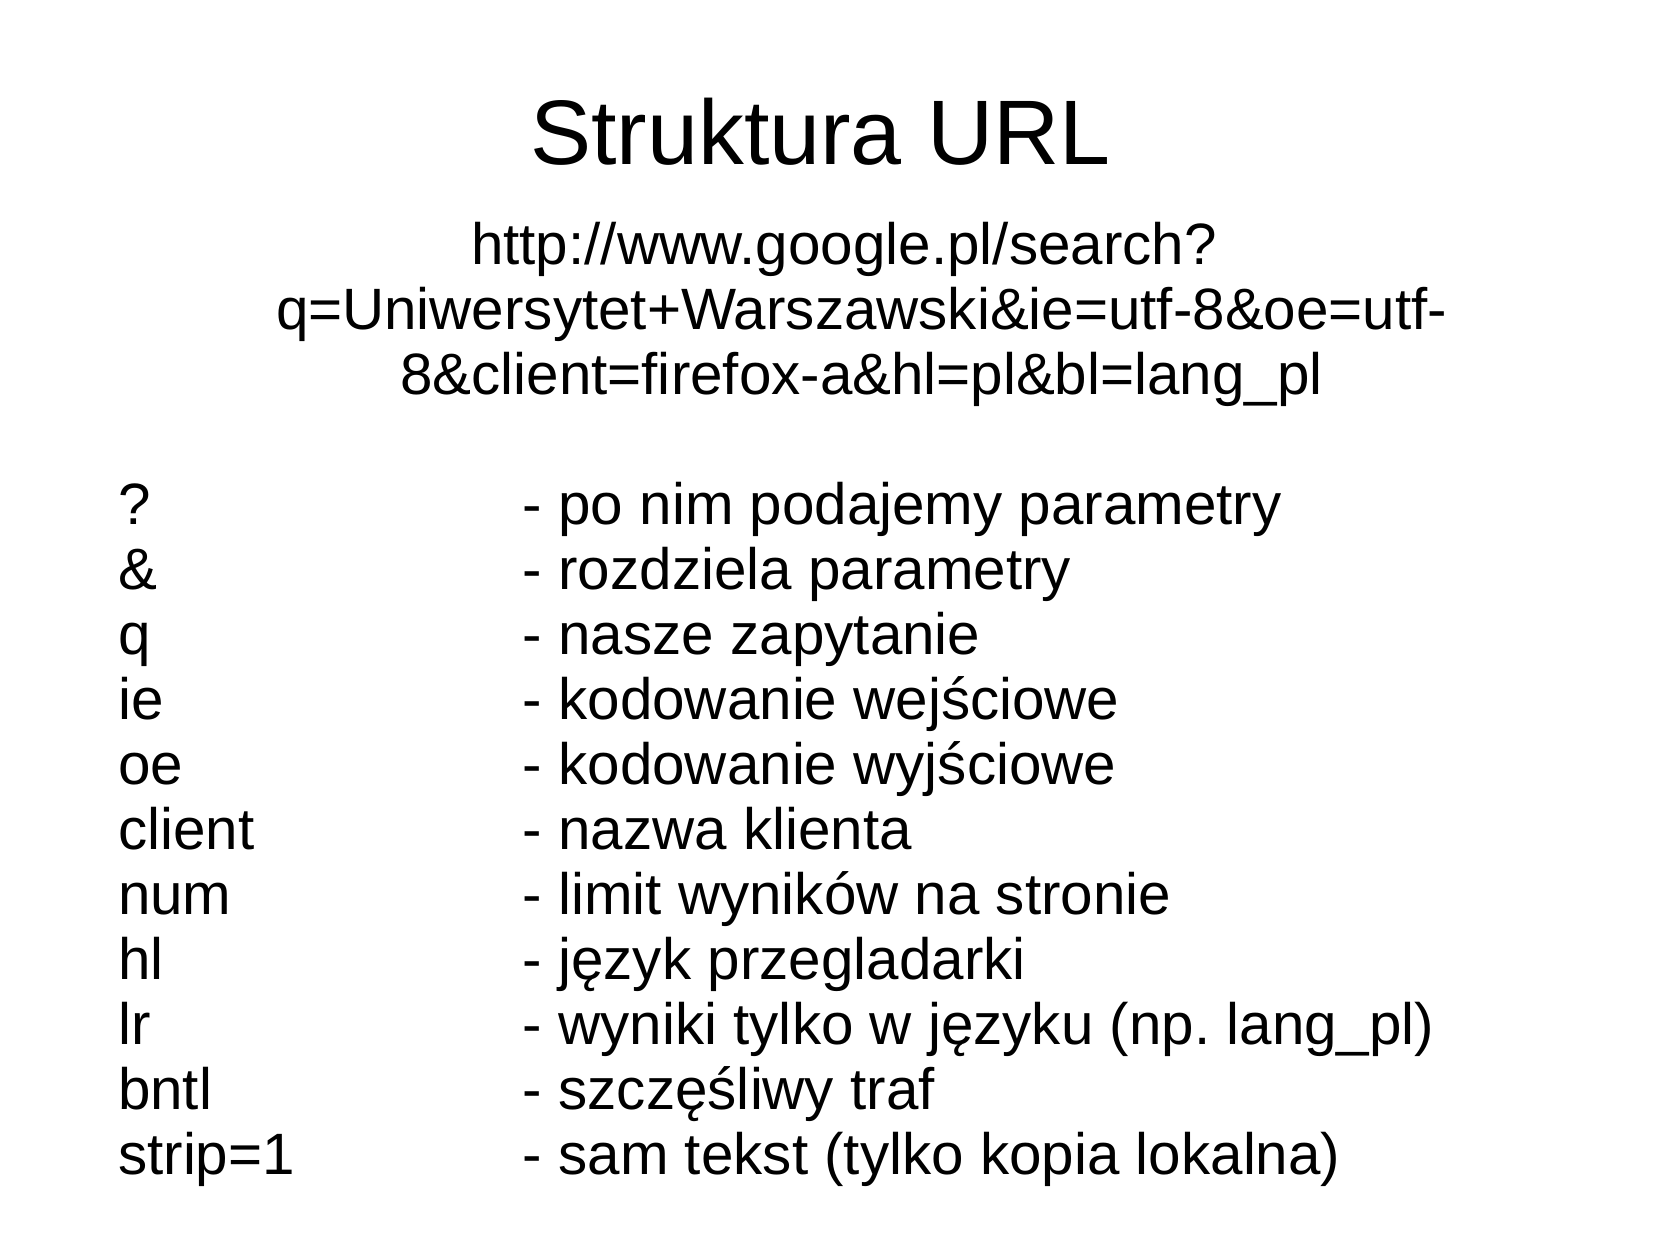

# Struktura URL
http://www.google.pl/search?q=Uniwersytet+Warszawski&ie=utf-8&oe=utf-8&client=firefox-a&hl=pl&bl=lang_pl
?					- po nim podajemy parametry
&					- rozdziela parametry
q					- nasze zapytanie
ie					- kodowanie wejściowe
oe					- kodowanie wyjściowe
client				- nazwa klienta
num				- limit wyników na stronie
hl					- język przegladarki
lr					- wyniki tylko w języku (np. lang_pl)
bntl					- szczęśliwy traf
strip=1				- sam tekst (tylko kopia lokalna)